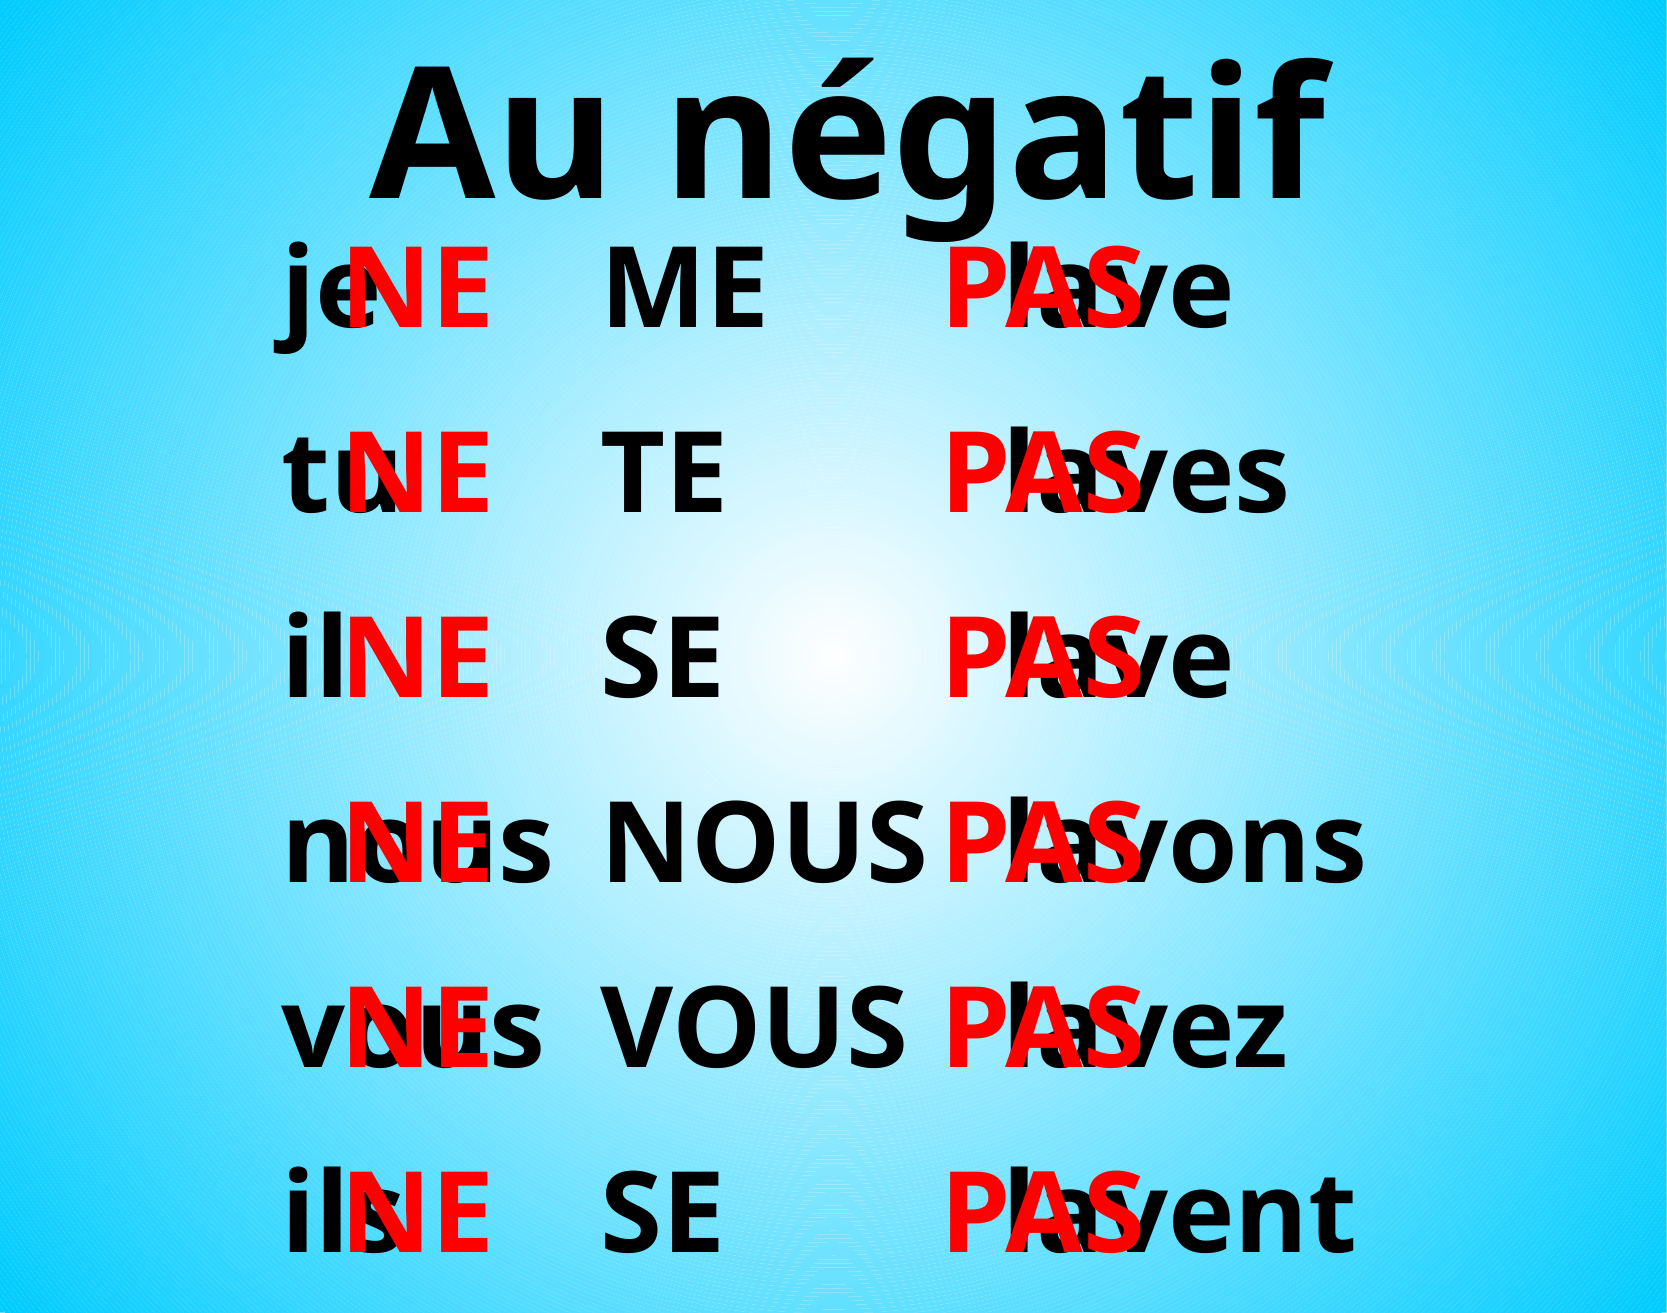

Au négatif
je
tu
il
nous
vous
ils
ME
TE
SE
NOUS
VOUS
SE
NE				 	PAS
NE						PAS
NE						PAS
NE						PAS
NE						PAS
NE						PAS
lave
laves
lave
lavons
lavez
lavent